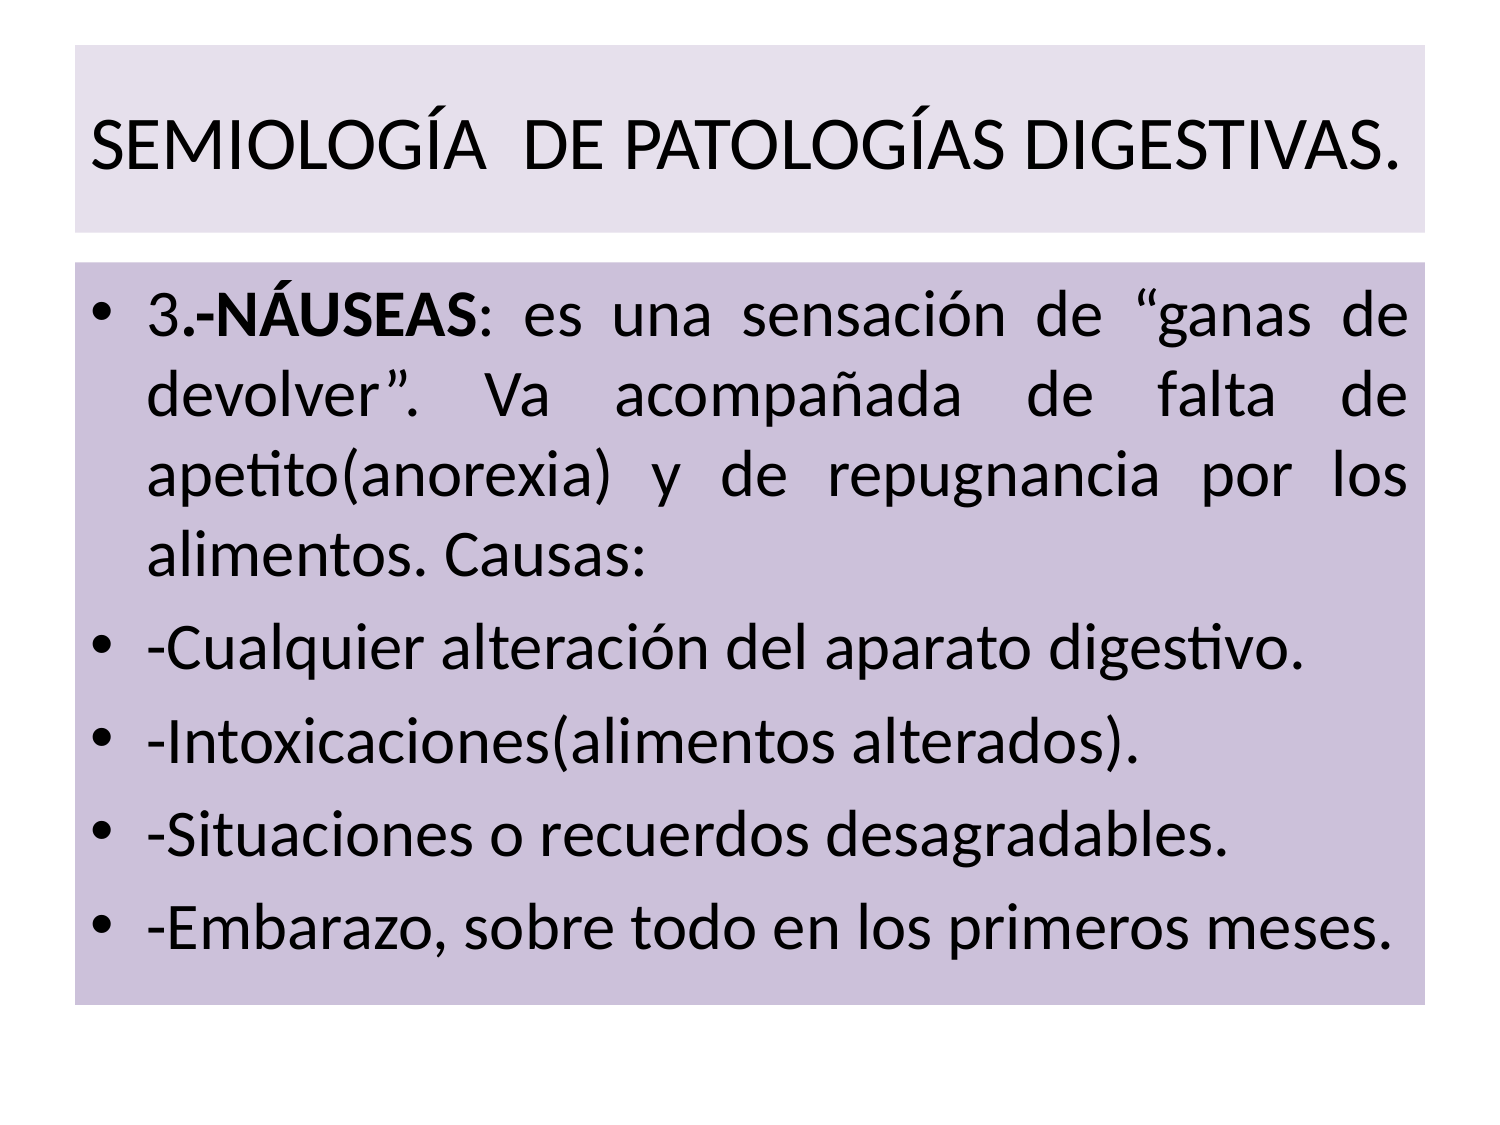

# SEMIOLOGÍA DE PATOLOGÍAS DIGESTIVAS.
3.-NÁUSEAS: es una sensación de “ganas de devolver”. Va acompañada de falta de apetito(anorexia) y de repugnancia por los alimentos. Causas:
-Cualquier alteración del aparato digestivo.
-Intoxicaciones(alimentos alterados).
-Situaciones o recuerdos desagradables.
-Embarazo, sobre todo en los primeros meses.